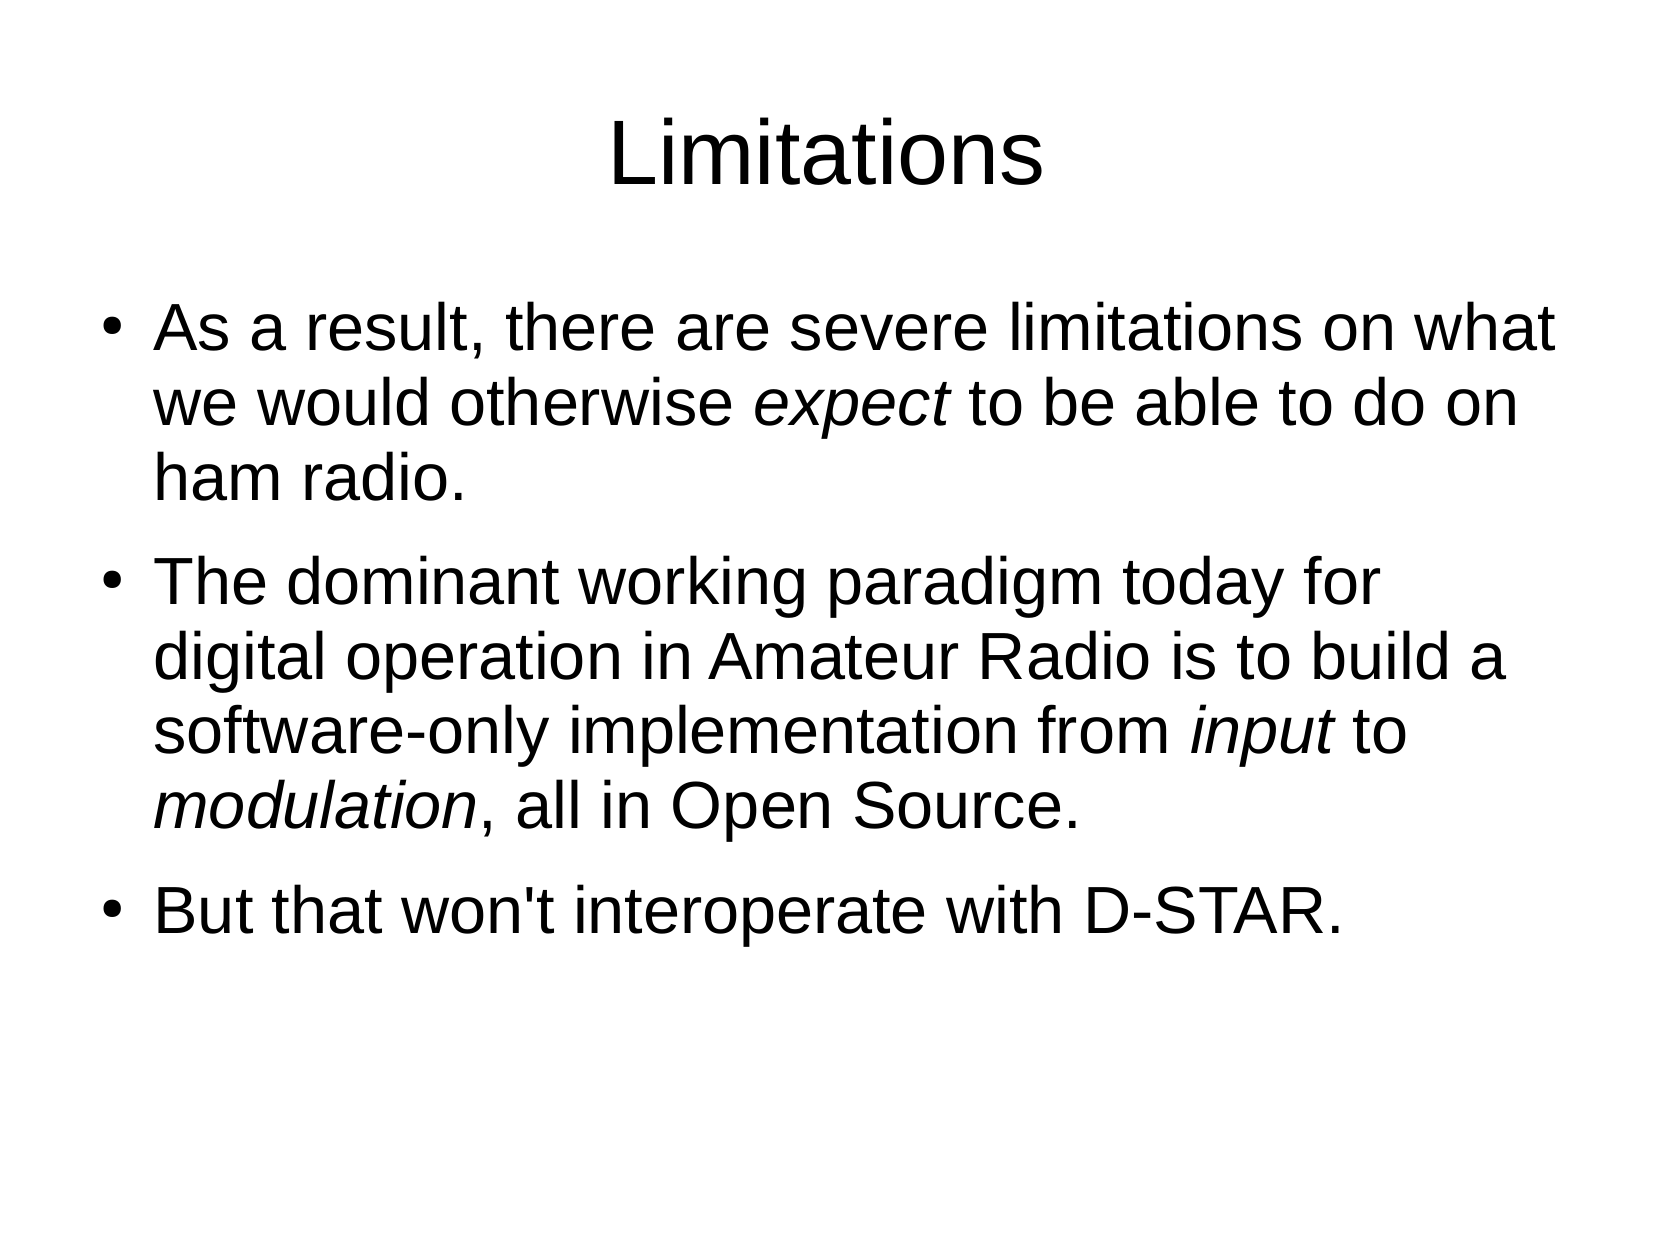

# Limitations
As a result, there are severe limitations on what we would otherwise expect to be able to do on ham radio.
The dominant working paradigm today for digital operation in Amateur Radio is to build a software-only implementation from input to modulation, all in Open Source.
But that won't interoperate with D-STAR.